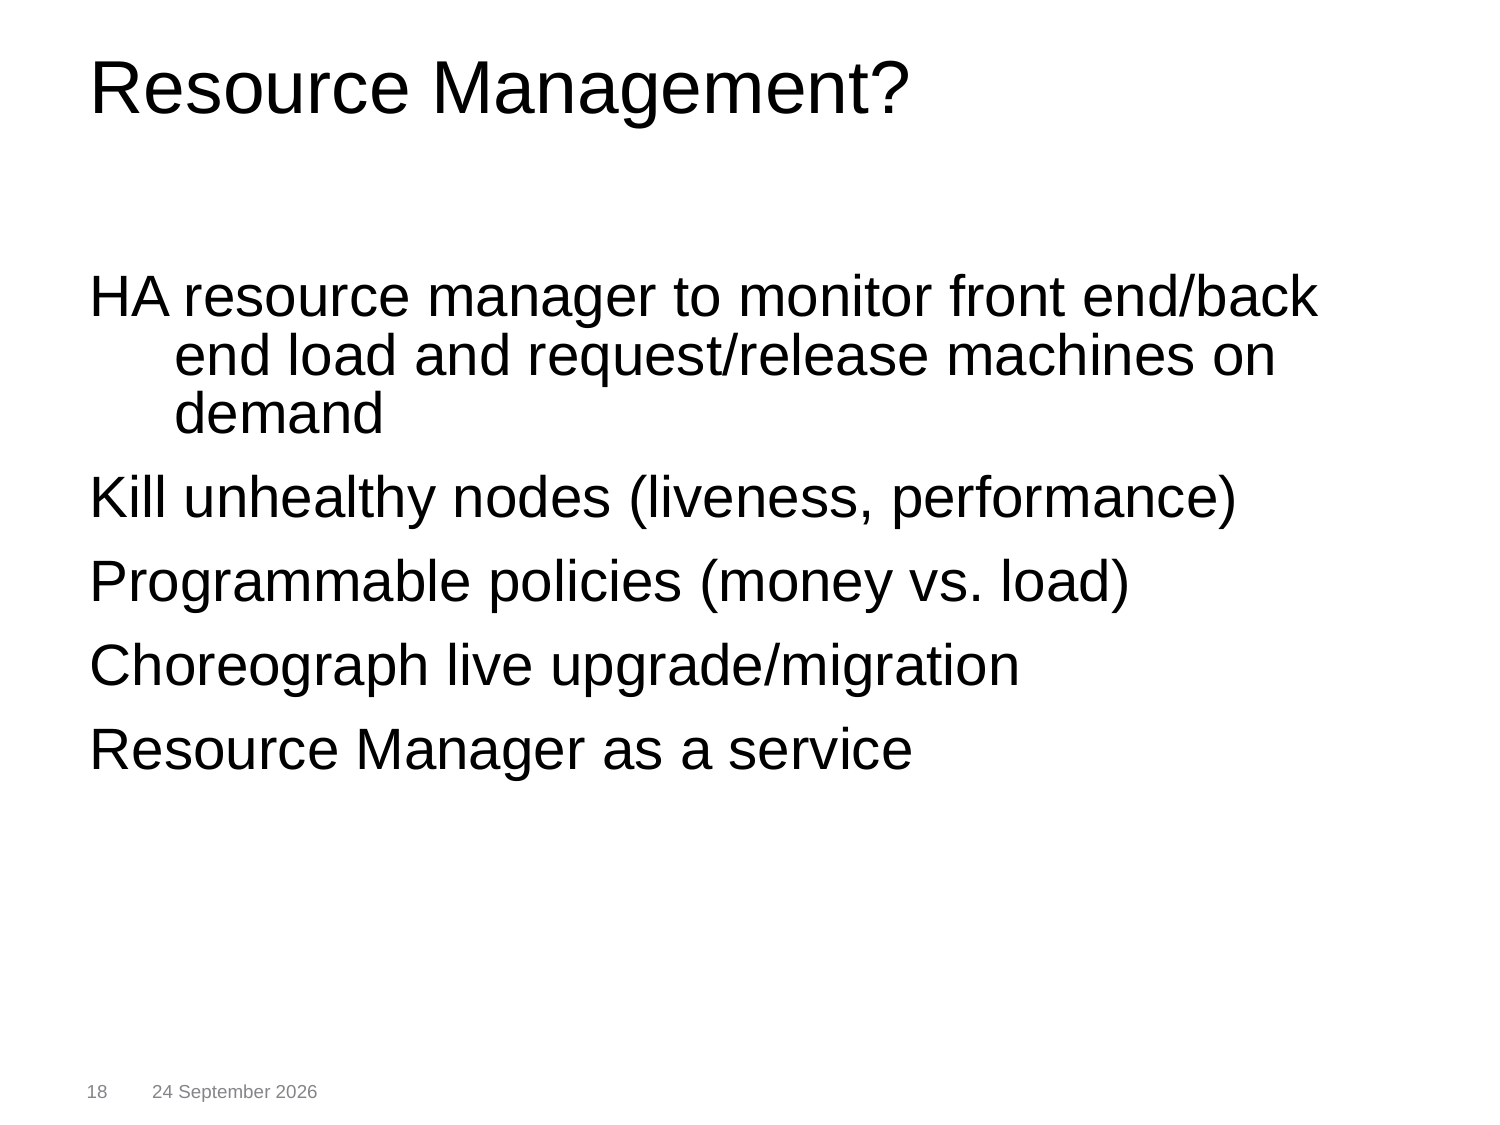

# Resource Management?
HA resource manager to monitor front end/back end load and request/release machines on demand
Kill unhealthy nodes (liveness, performance)
Programmable policies (money vs. load)
Choreograph live upgrade/migration
Resource Manager as a service